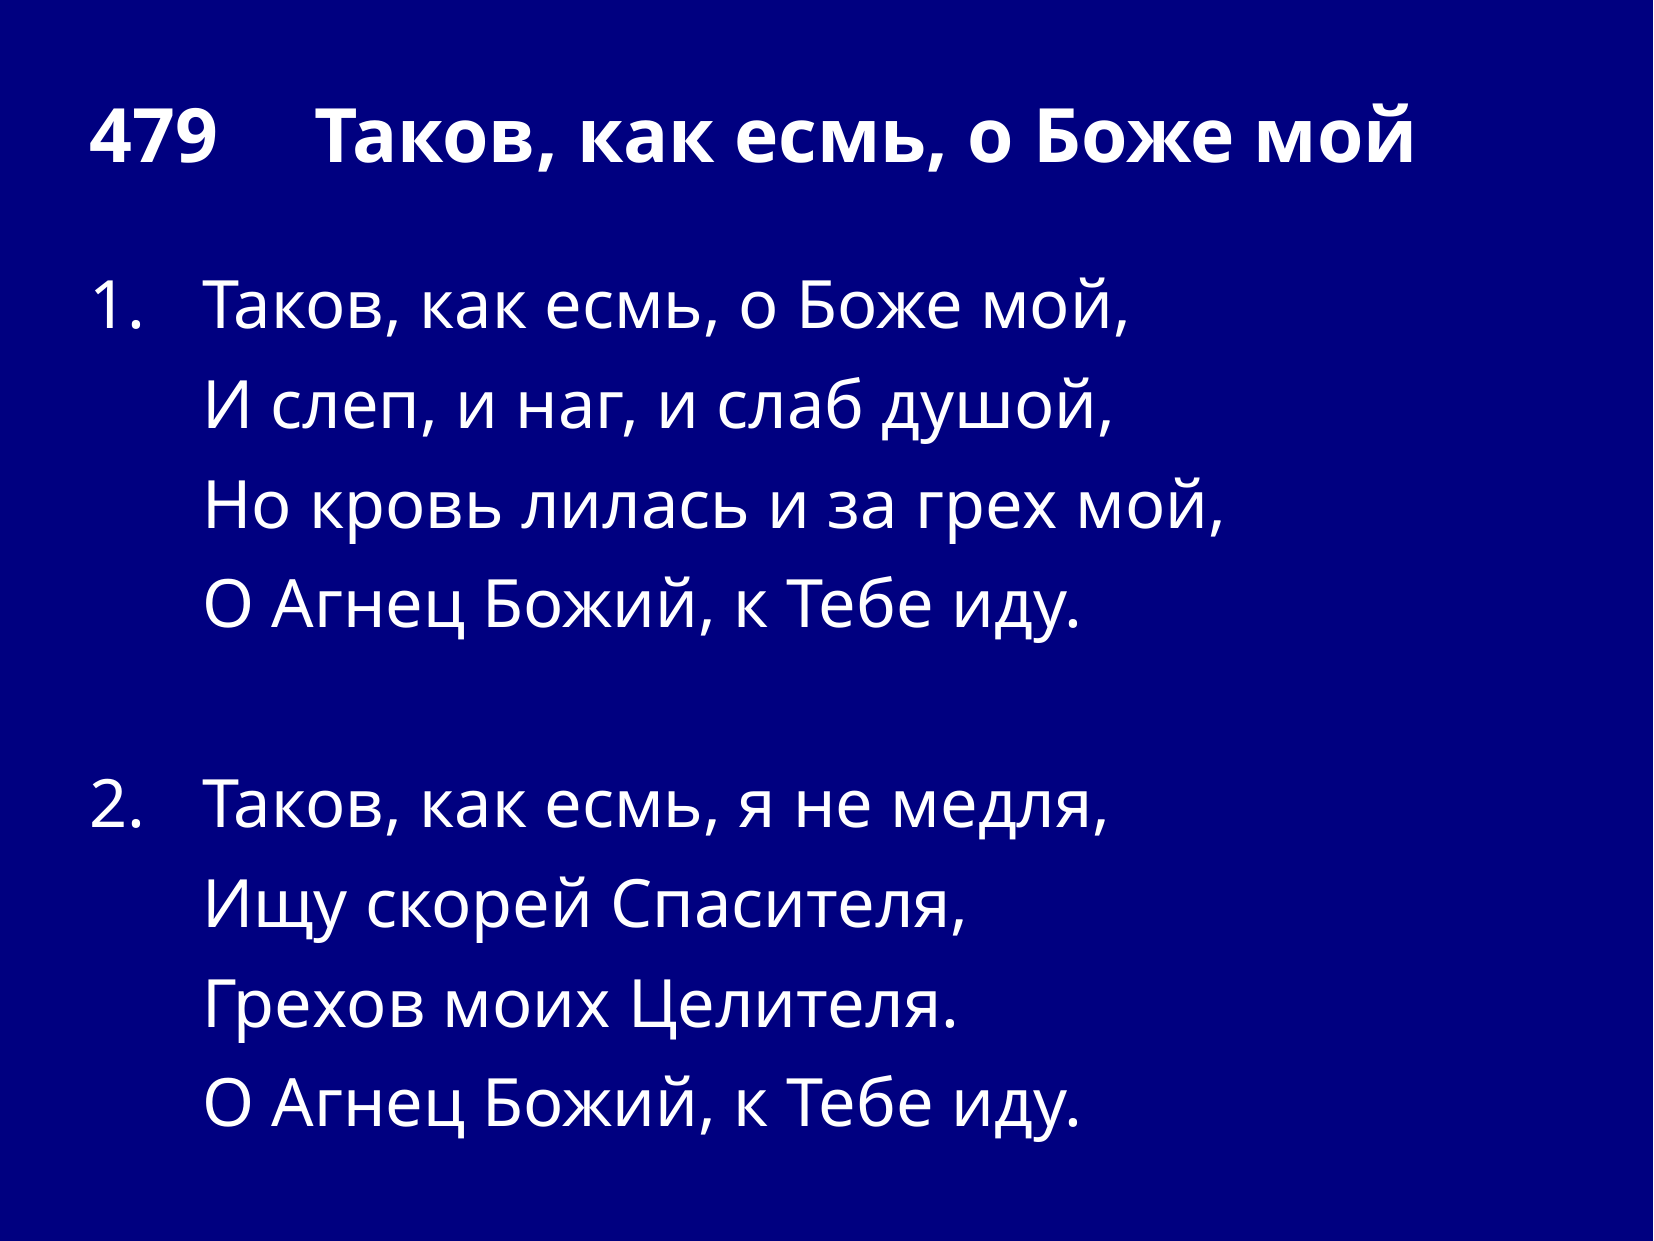

479	Таков, как есмь, о Боже мой
1.	Таков, как есмь, о Боже мой,
	И слеп, и наг, и слаб душой,
	Но кровь лилась и за грех мой,
	О Агнец Божий, к Тебе иду.
2.	Таков, как есмь, я не медля,
	Ищу скорей Спасителя,
	Грехов моих Целителя.
	О Агнец Божий, к Тебе иду.